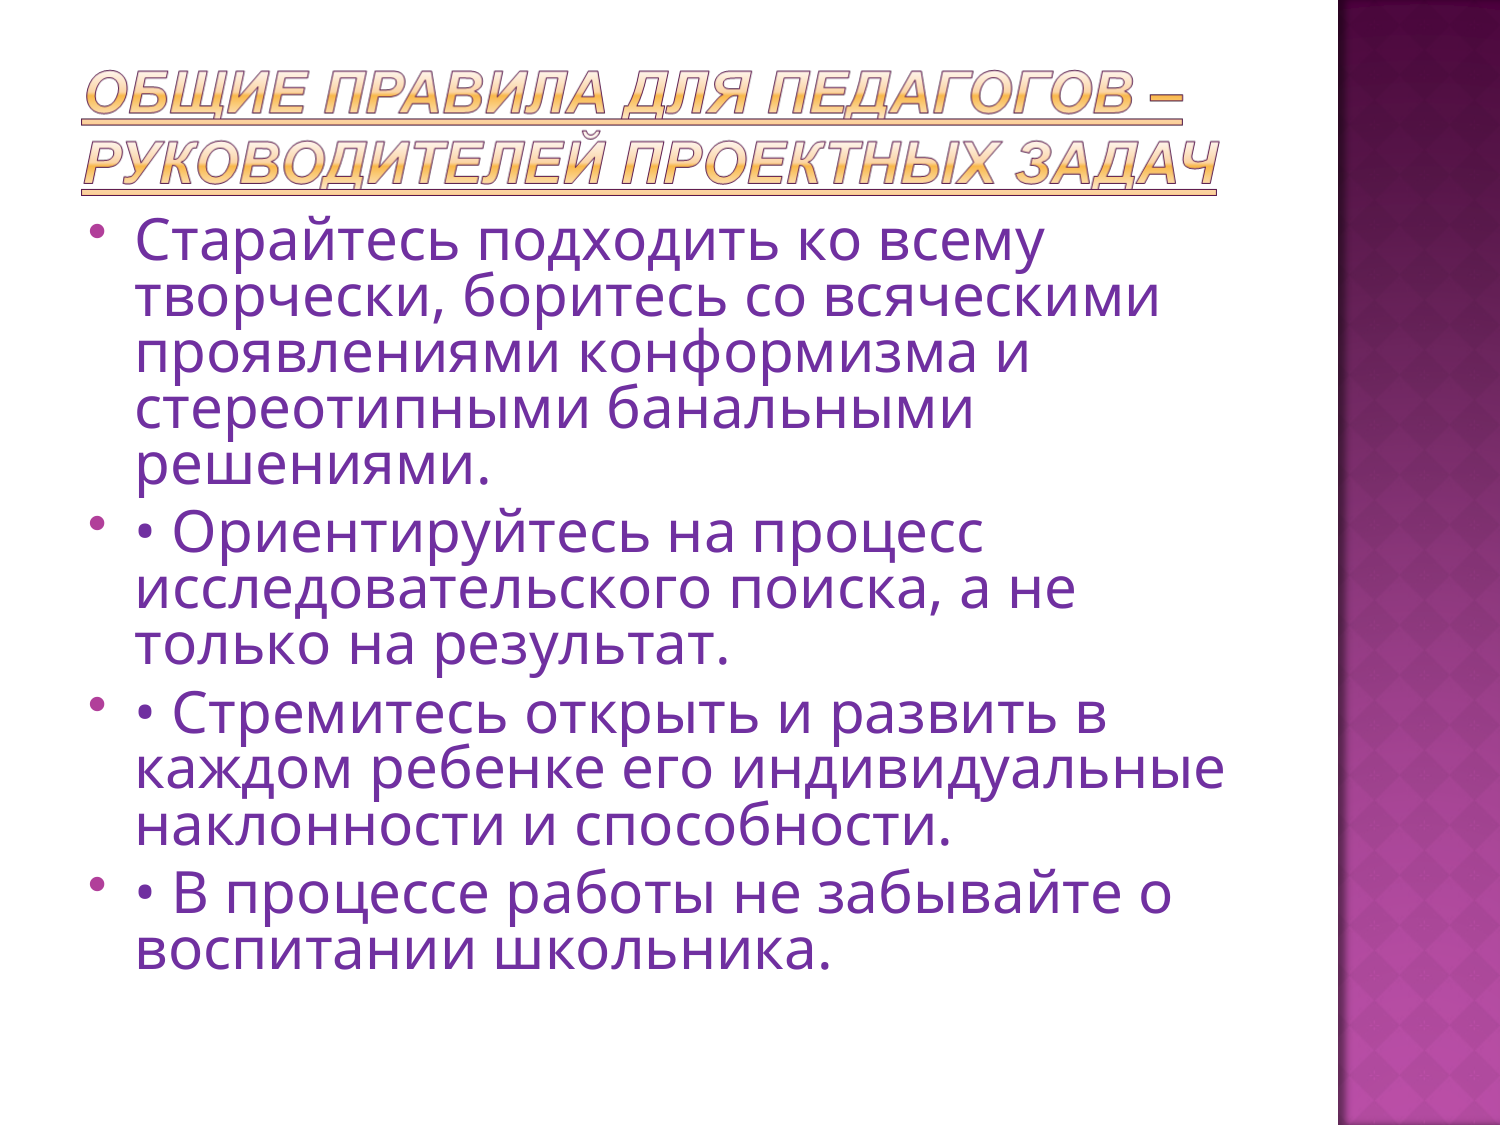

Старайтесь подходить ко всему творчески, боритесь со всяческими проявлениями конформизма и стереотипными банальными решениями.
• Ориентируйтесь на процесс исследовательского поиска, а не только на результат.
• Стремитесь открыть и развить в каждом ребенке его индивидуальные наклонности и способности.
• В процессе работы не забывайте о воспитании школьника.